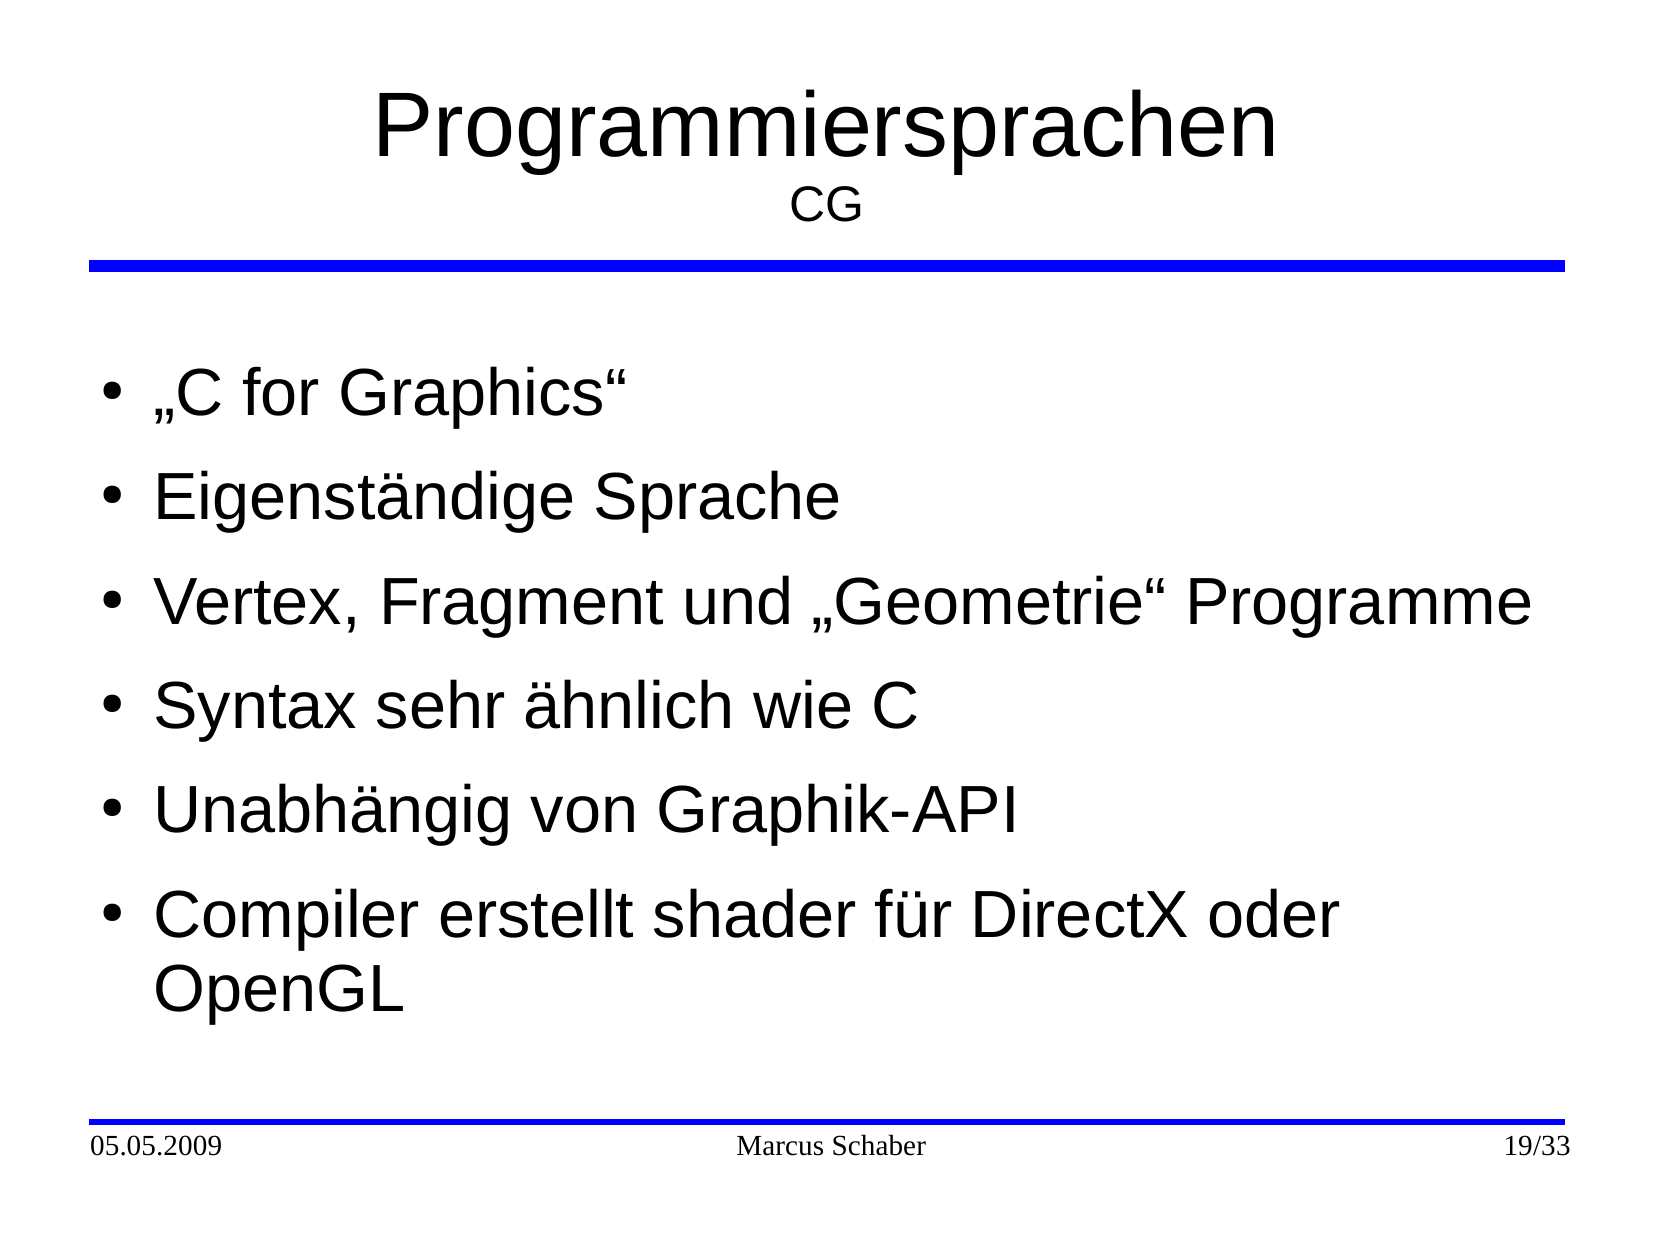

# Programmiersprachen CG
„C for Graphics“
Eigenständige Sprache
Vertex, Fragment und „Geometrie“ Programme
Syntax sehr ähnlich wie C
Unabhängig von Graphik-API
Compiler erstellt shader für DirectX oder OpenGL
19